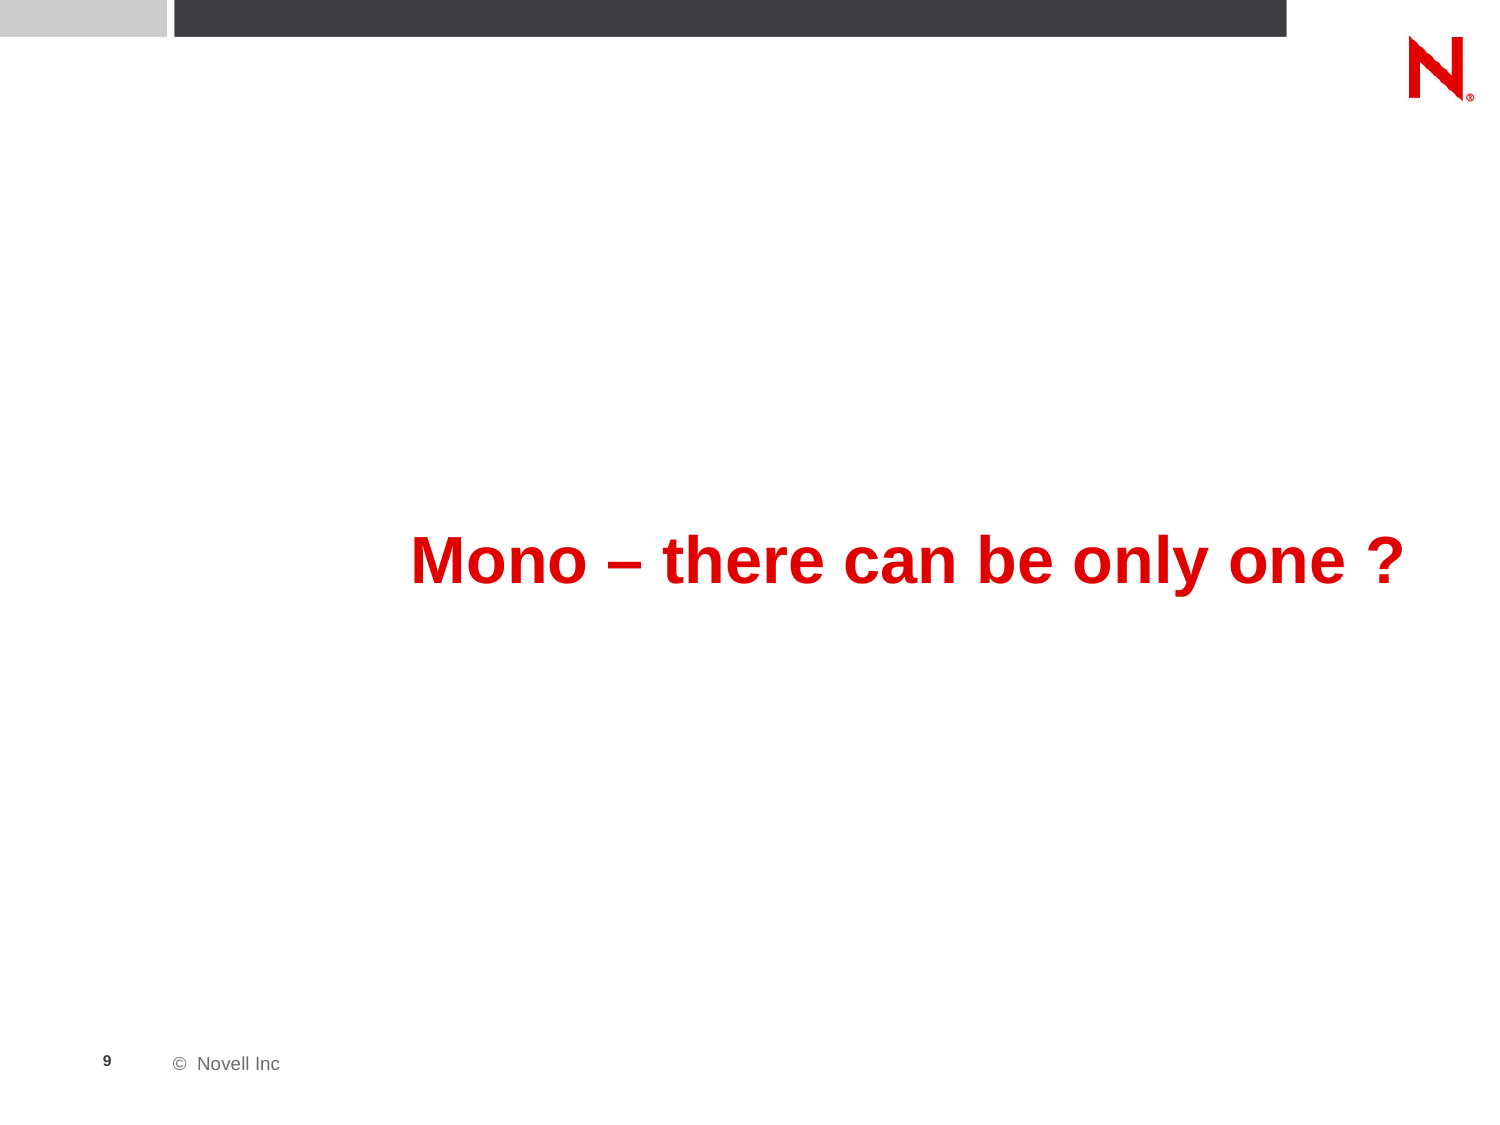

# Mono – there can be only one ?